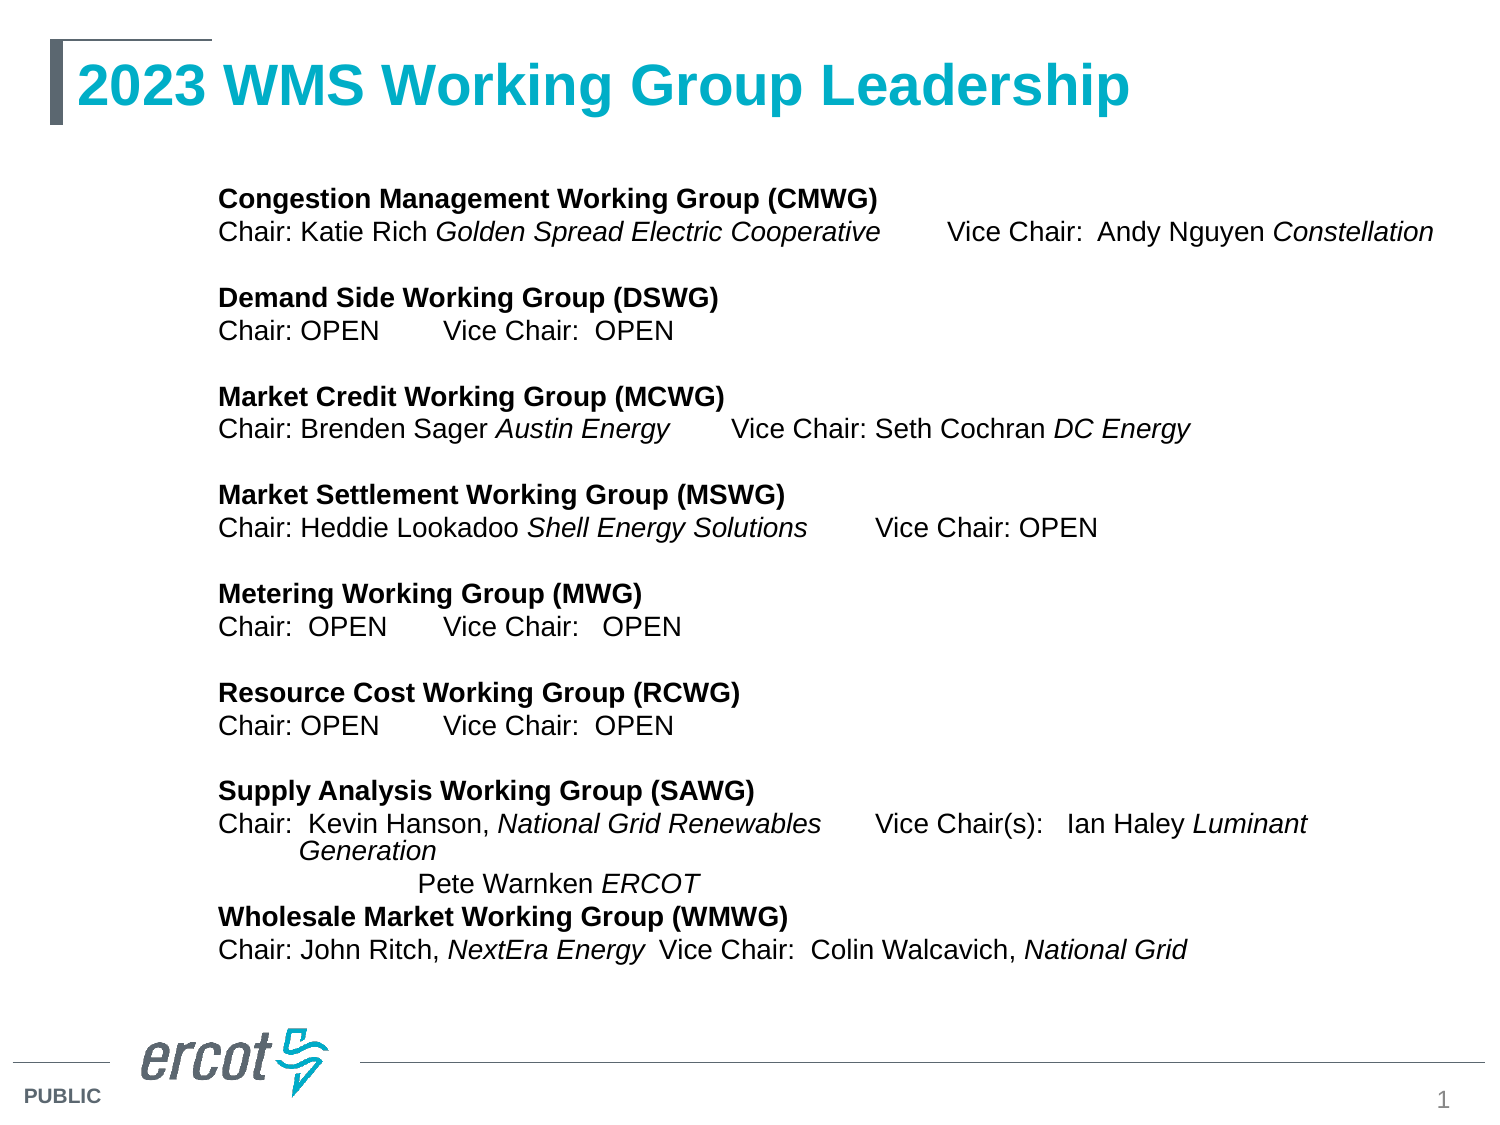

# 2023 WMS Working Group Leadership
Congestion Management Working Group (CMWG)
Chair: Katie Rich Golden Spread Electric Cooperative	Vice Chair: Andy Nguyen Constellation
Demand Side Working Group (DSWG)
Chair: OPEN				Vice Chair: OPEN
Market Credit Working Group (MCWG)
Chair: Brenden Sager Austin Energy 		Vice Chair: Seth Cochran DC Energy
Market Settlement Working Group (MSWG)
Chair: Heddie Lookadoo Shell Energy Solutions 	Vice Chair: OPEN
Metering Working Group (MWG)
Chair: OPEN				Vice Chair: OPEN
Resource Cost Working Group (RCWG)
Chair: OPEN			Vice Chair: OPEN
Supply Analysis Working Group (SAWG)
Chair: Kevin Hanson, National Grid Renewables	Vice Chair(s): Ian Haley Luminant Generation
						 Pete Warnken ERCOT
Wholesale Market Working Group (WMWG)
Chair: John Ritch, NextEra Energy 		Vice Chair: Colin Walcavich, National Grid